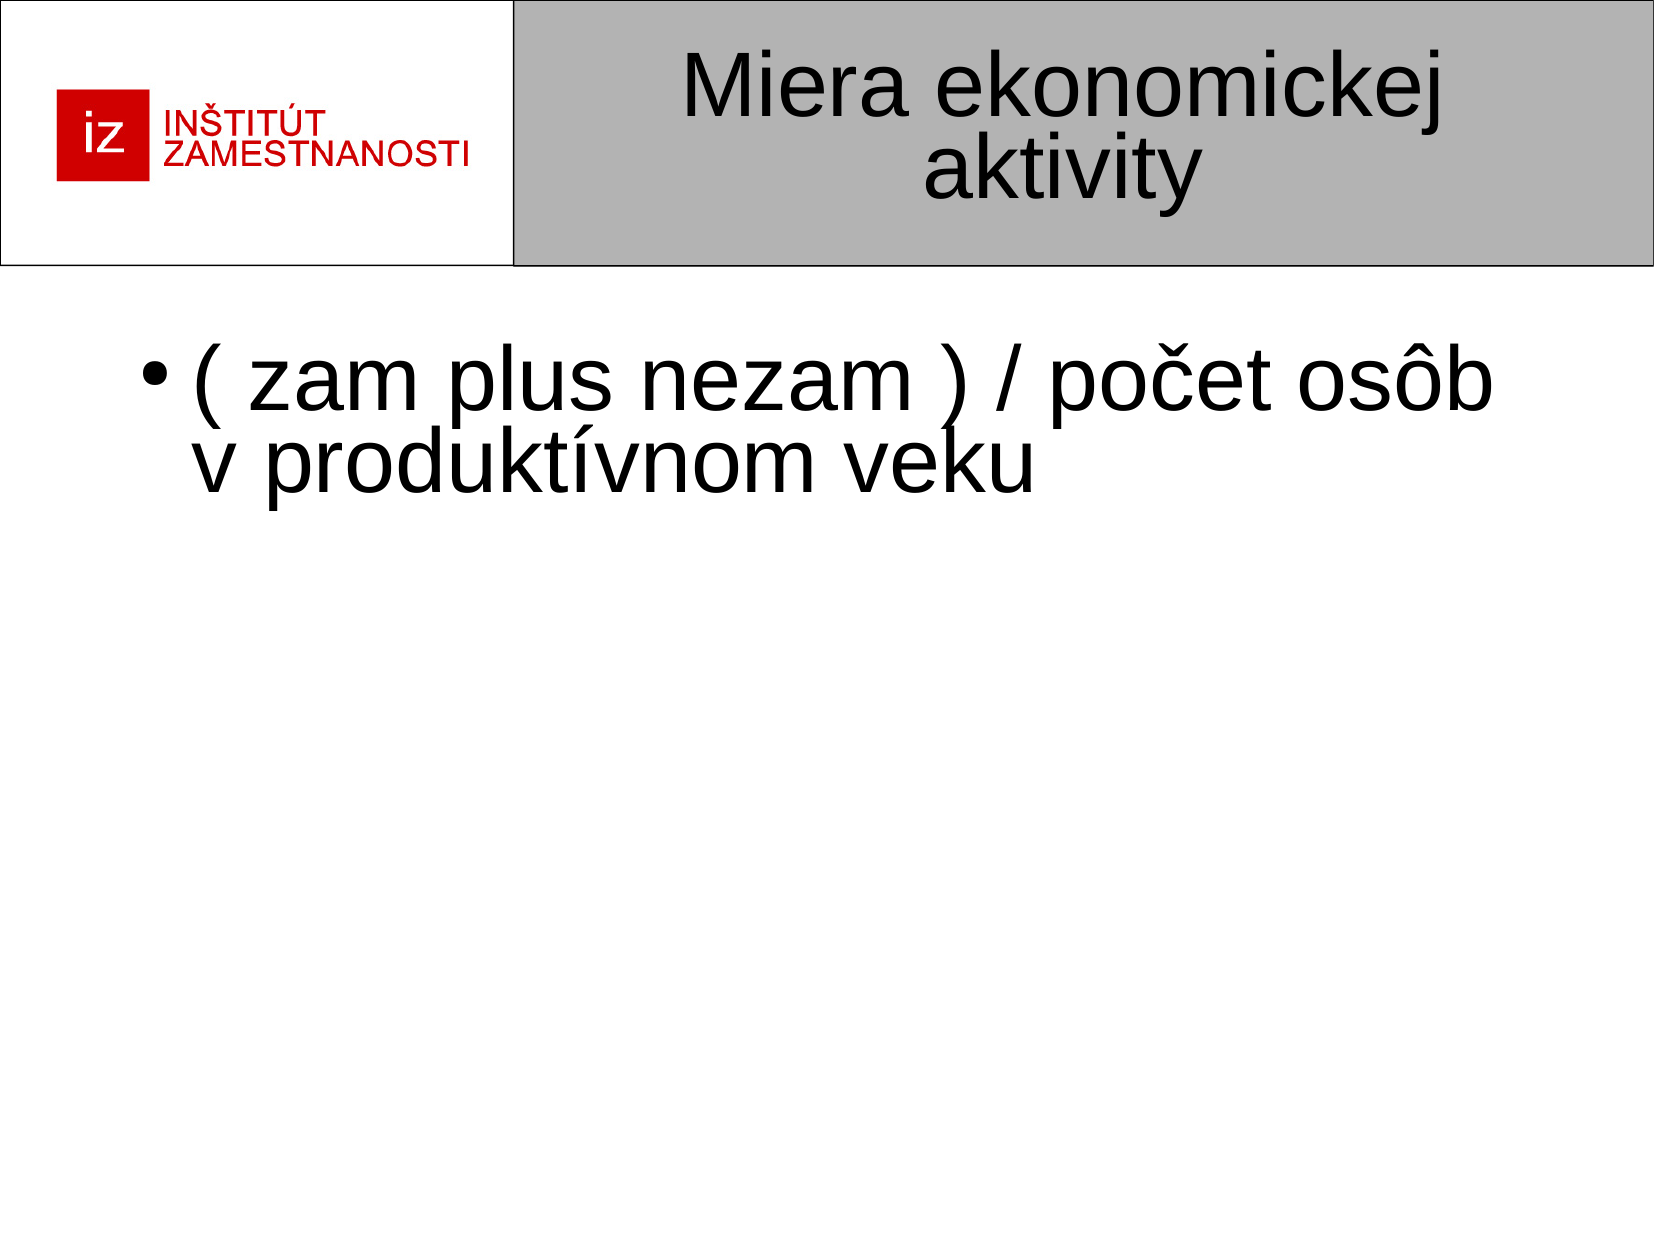

# Miera ekonomickej aktivity
( zam plus nezam ) / počet osôb v produktívnom veku